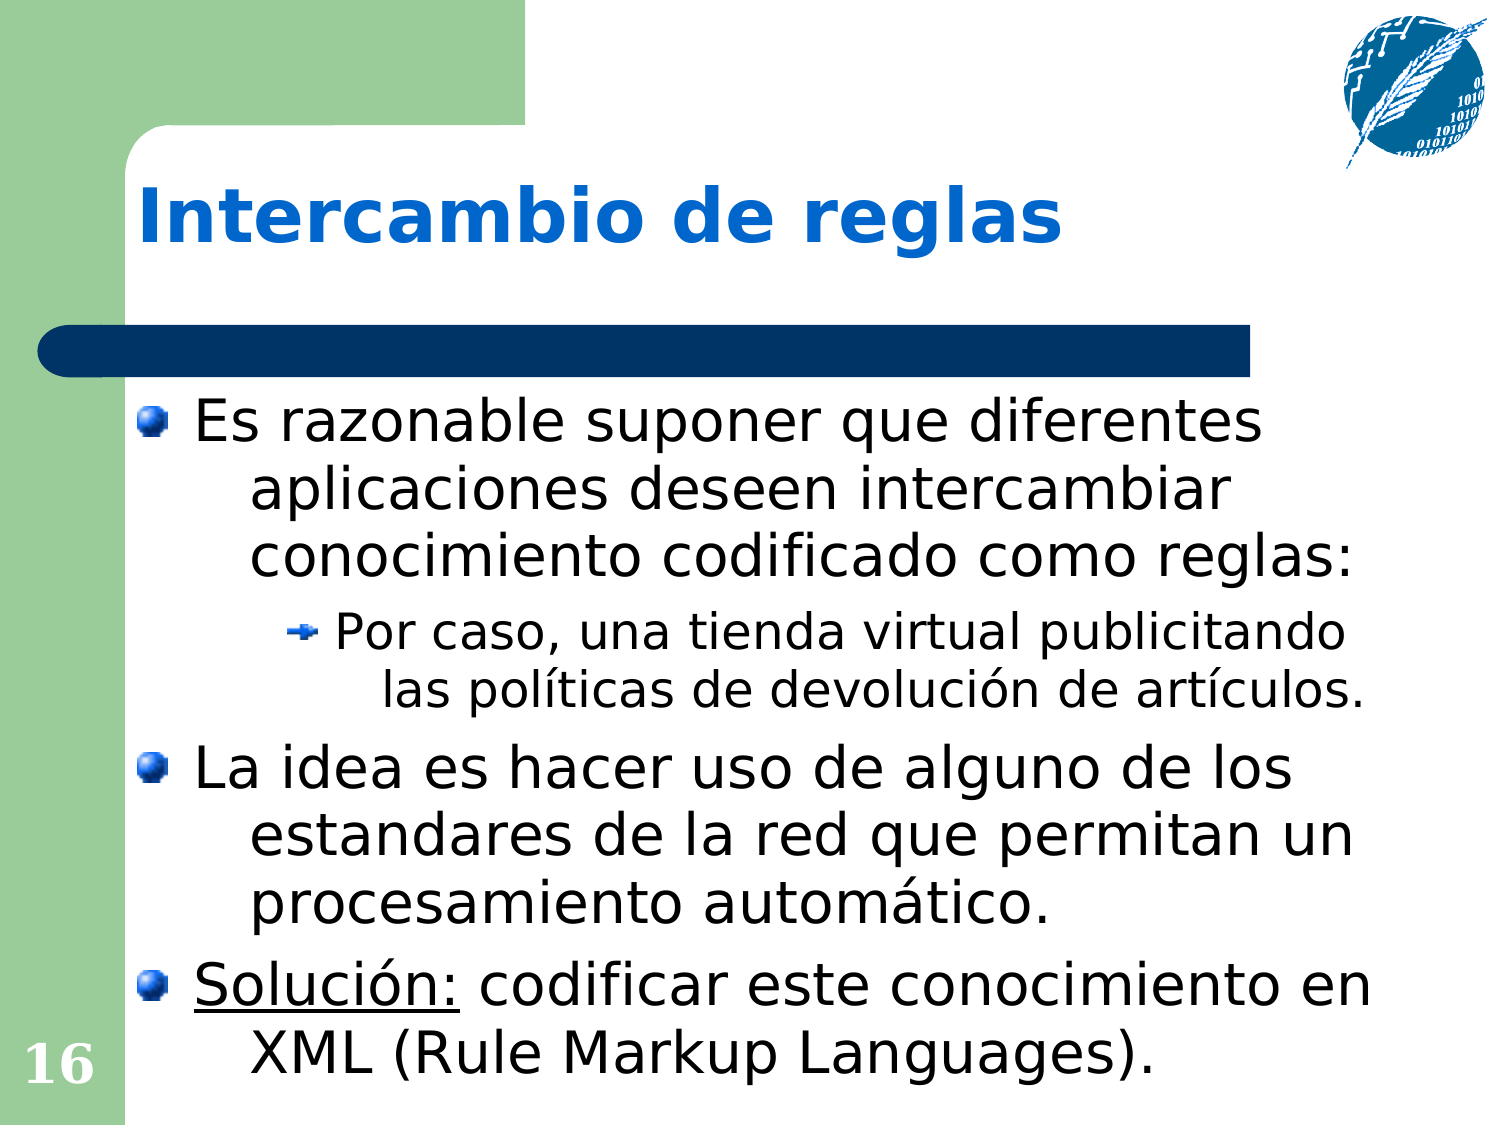

# Intercambio de reglas
Es razonable suponer que diferentes aplicaciones deseen intercambiar conocimiento codificado como reglas:
Por caso, una tienda virtual publicitando las políticas de devolución de artículos.
La idea es hacer uso de alguno de los estandares de la red que permitan un procesamiento automático.
Solución: codificar este conocimiento en XML (Rule Markup Languages).
16